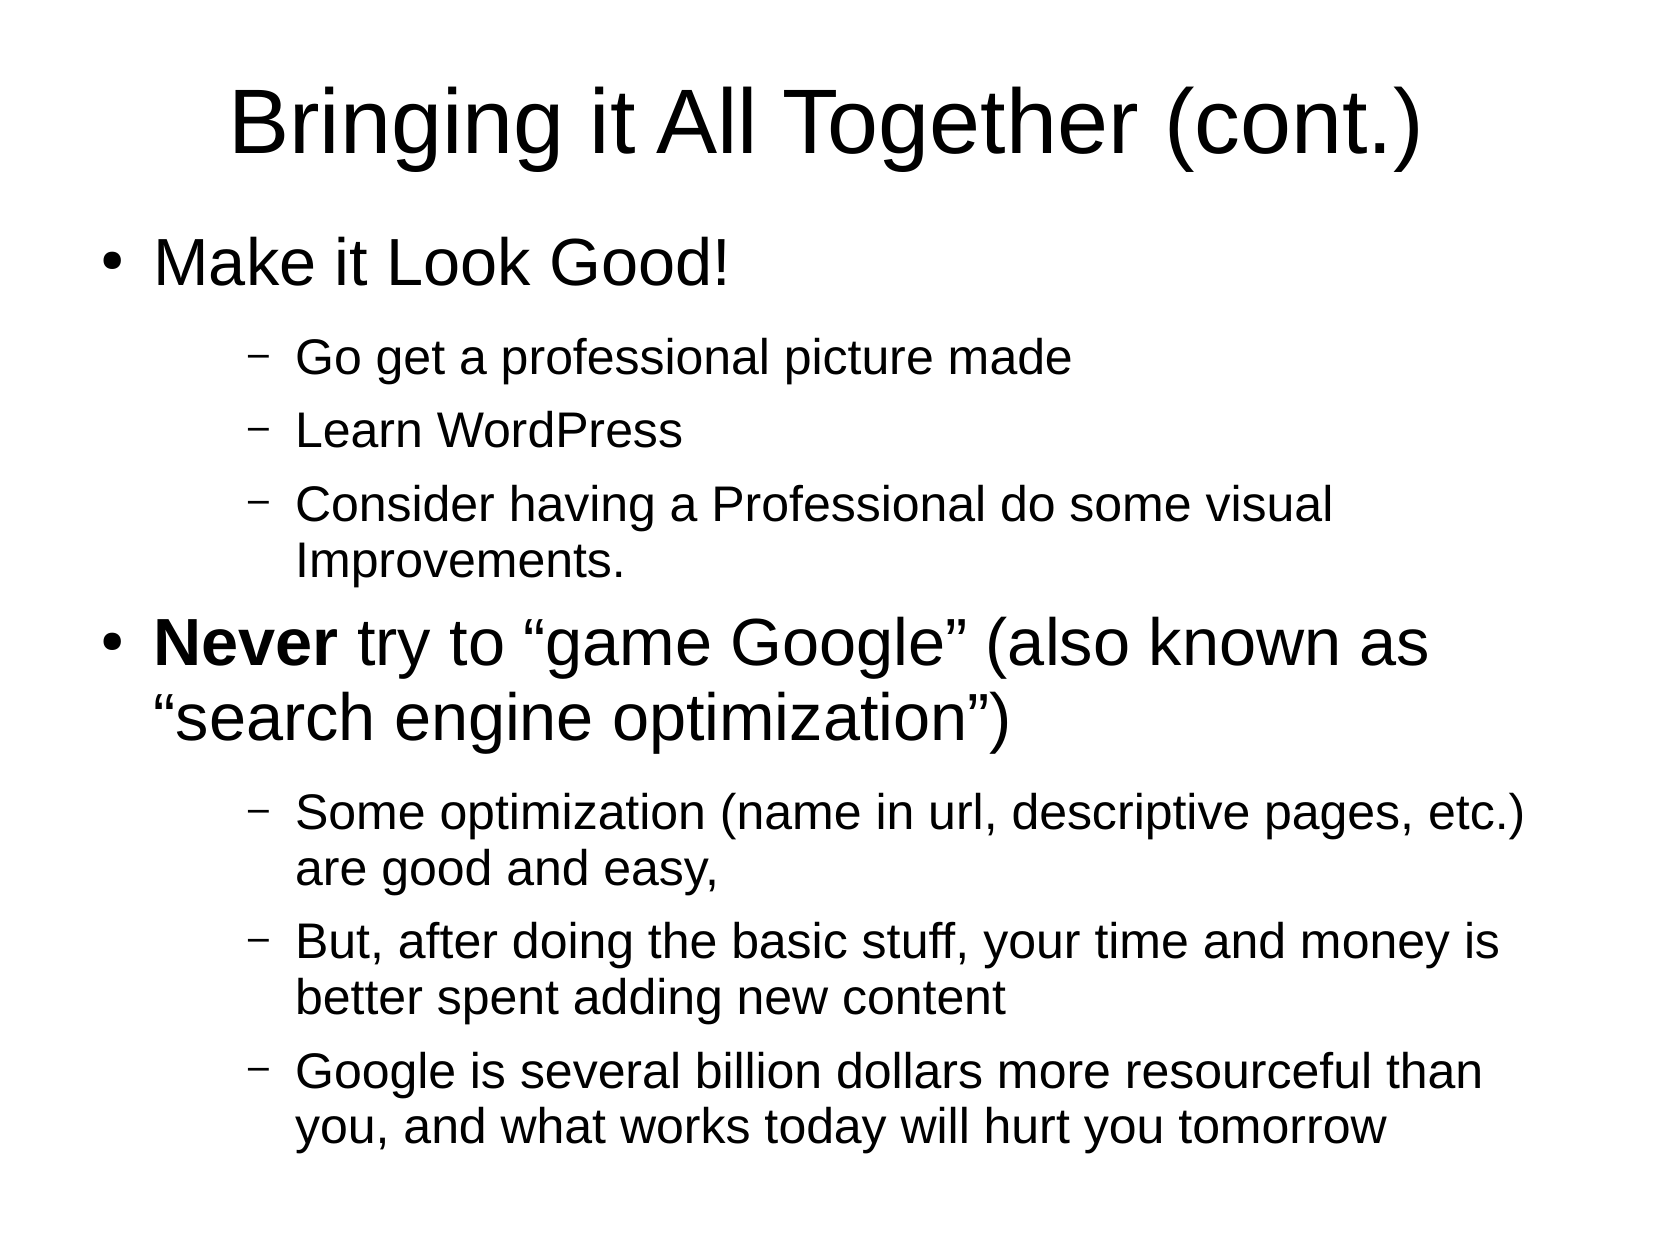

# Bringing it All Together (cont.)
Make it Look Good!
Go get a professional picture made
Learn WordPress
Consider having a Professional do some visual Improvements.
Never try to “game Google” (also known as “search engine optimization”)
Some optimization (name in url, descriptive pages, etc.) are good and easy,
But, after doing the basic stuff, your time and money is better spent adding new content
Google is several billion dollars more resourceful than you, and what works today will hurt you tomorrow